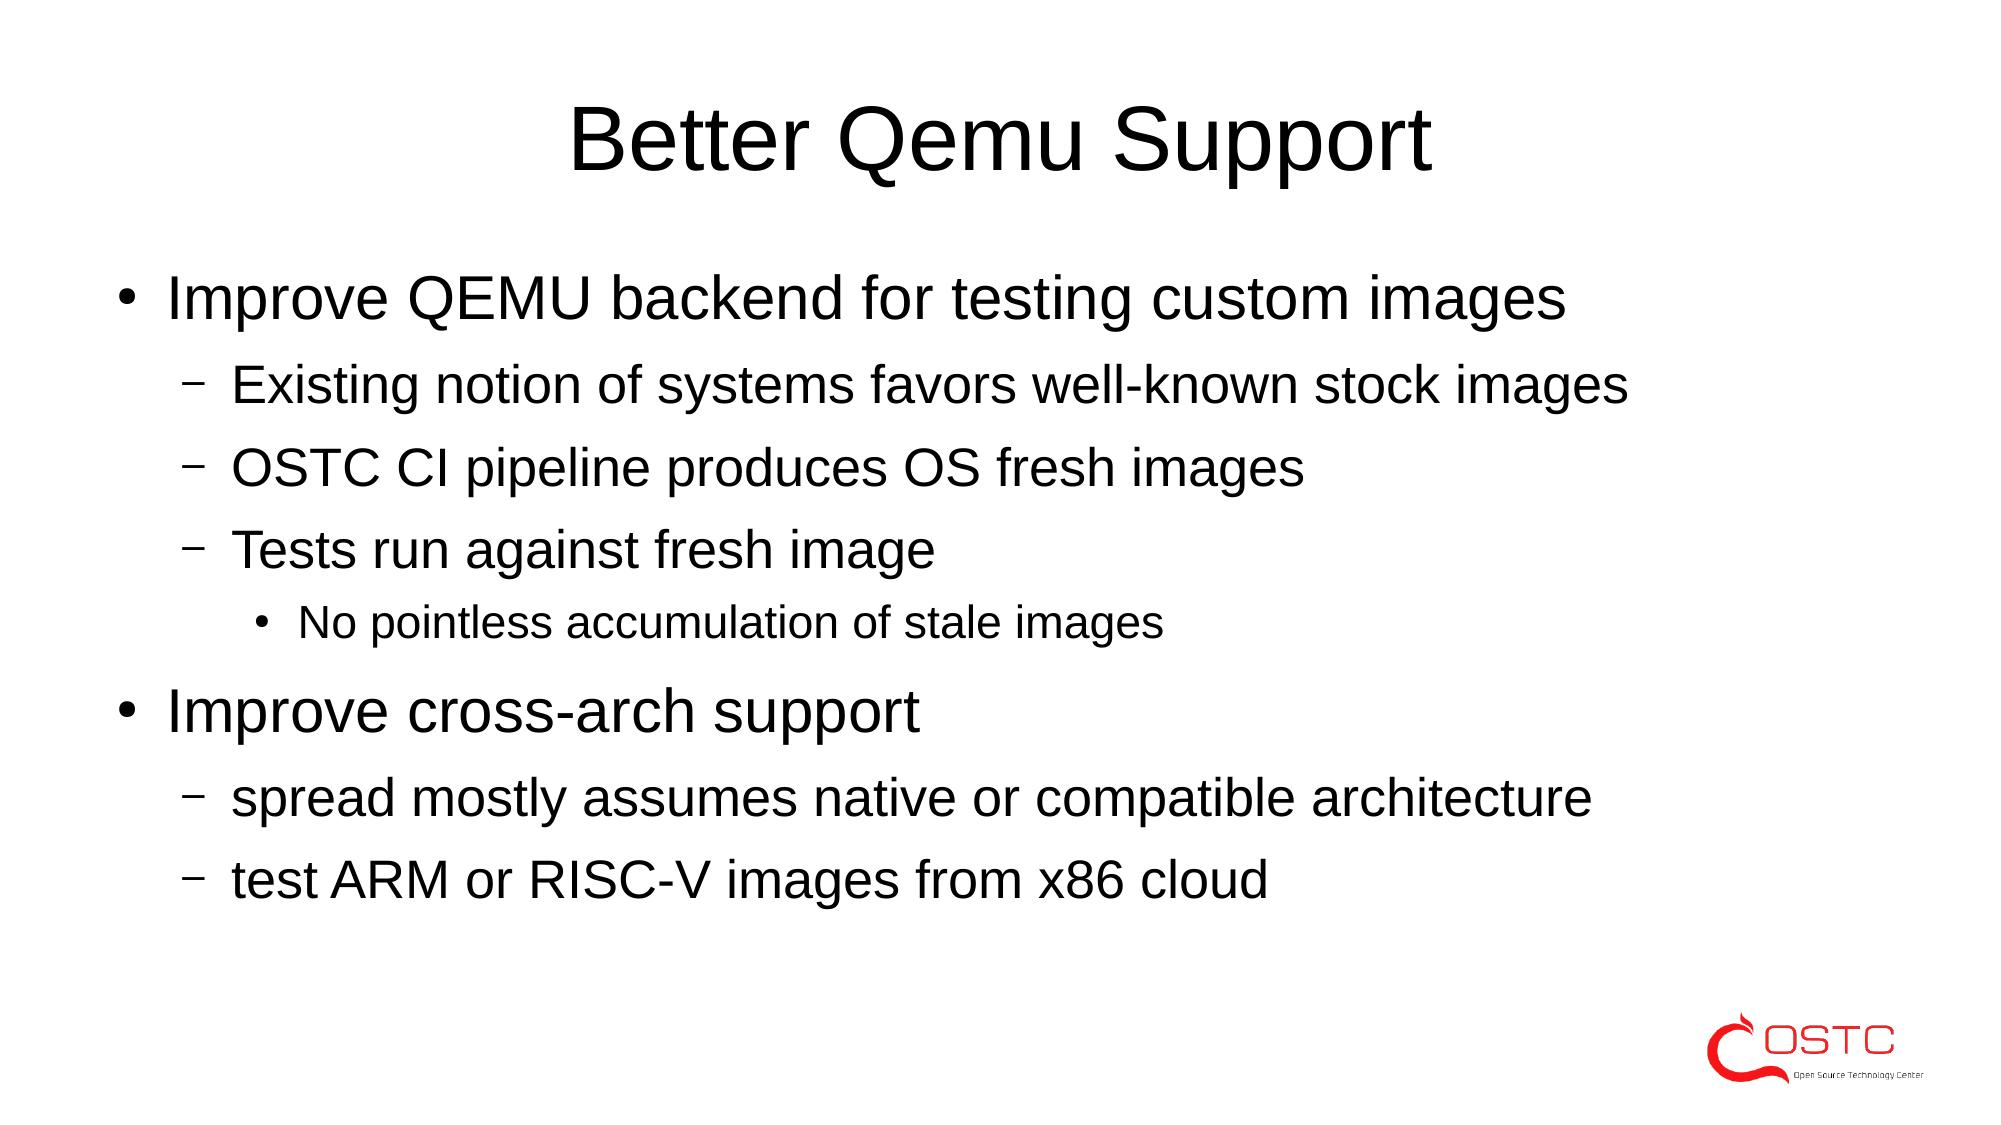

# Better Qemu Support
Improve QEMU backend for testing custom images
Existing notion of systems favors well-known stock images
OSTC CI pipeline produces OS fresh images
Tests run against fresh image
No pointless accumulation of stale images
Improve cross-arch support
spread mostly assumes native or compatible architecture
test ARM or RISC-V images from x86 cloud